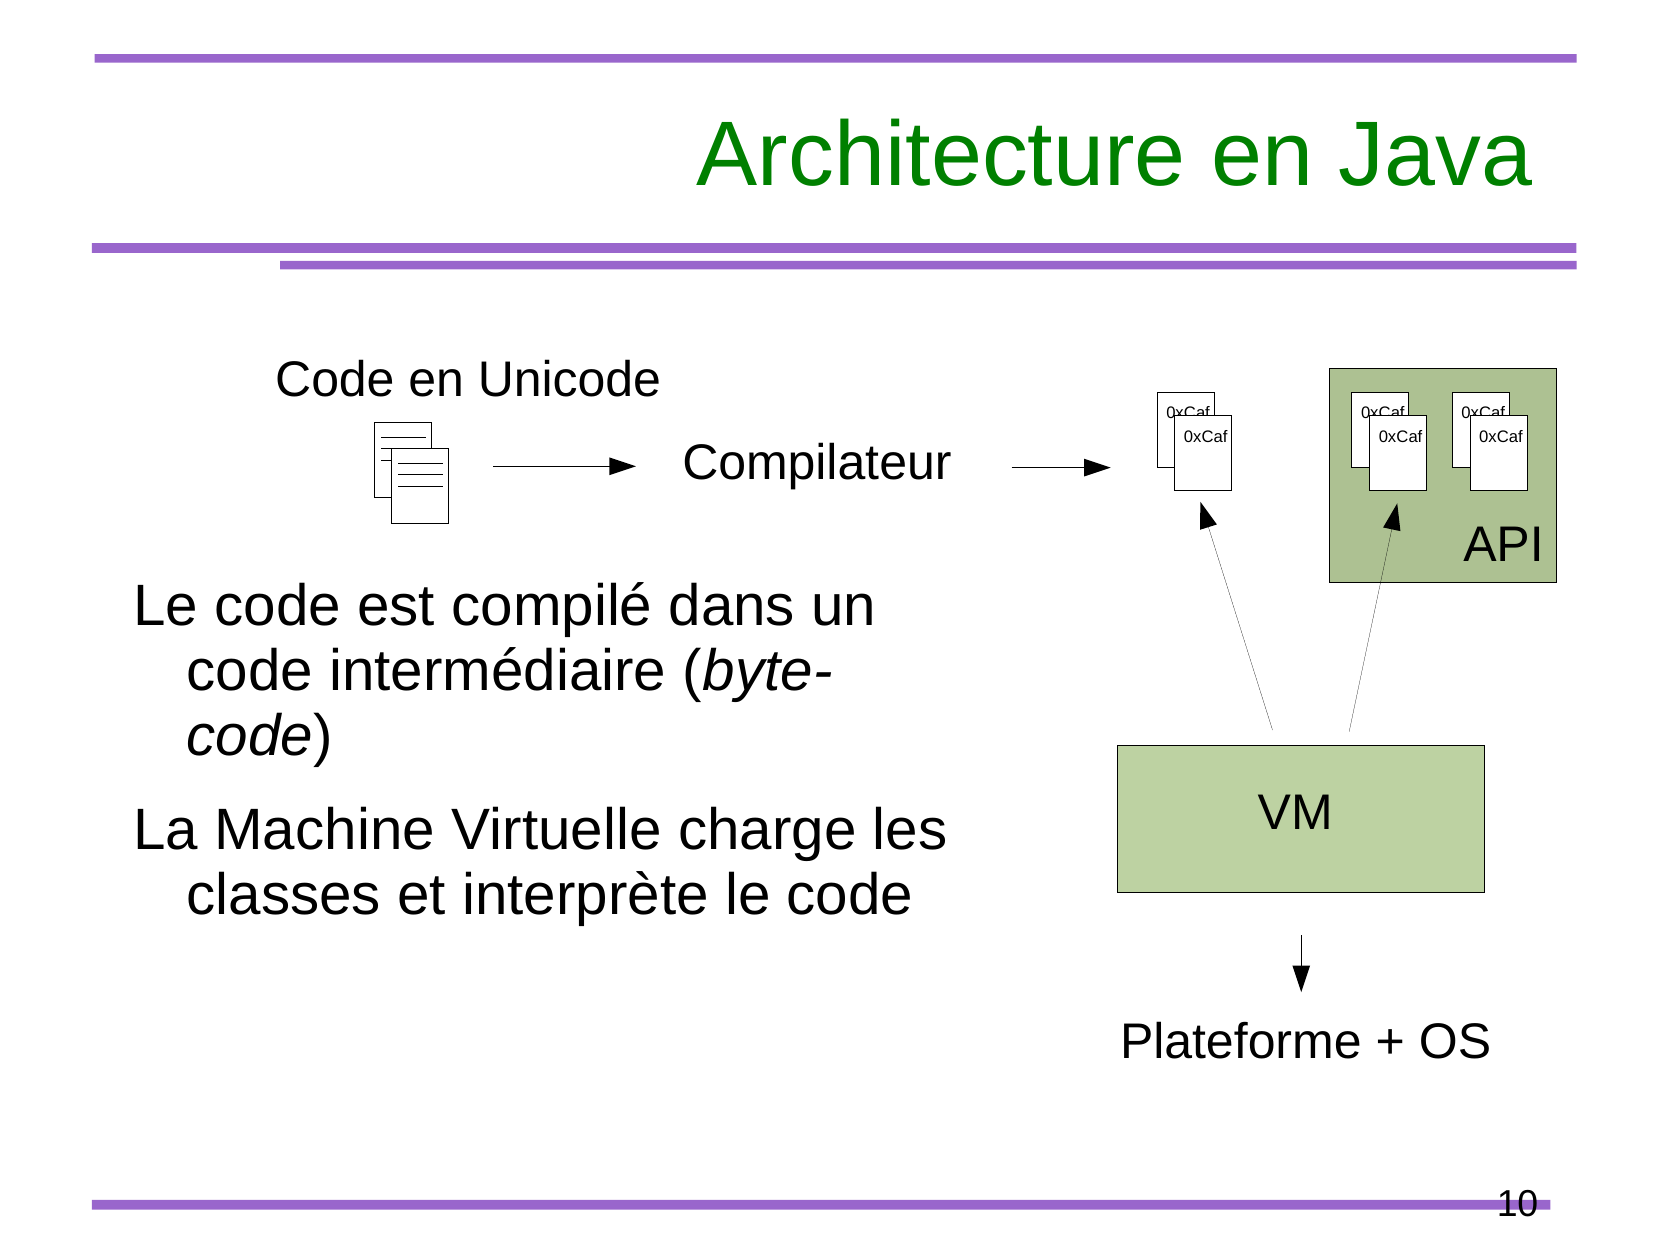

# Architecture en Java
Code en Unicode
0xCaf
0xCaf
0xCaf
0xCaf
0xCaf
0xCaf
Compilateur
API
Le code est compilé dans un code intermédiaire (byte-code)
La Machine Virtuelle charge les classes et interprète le code
VM
Plateforme + OS